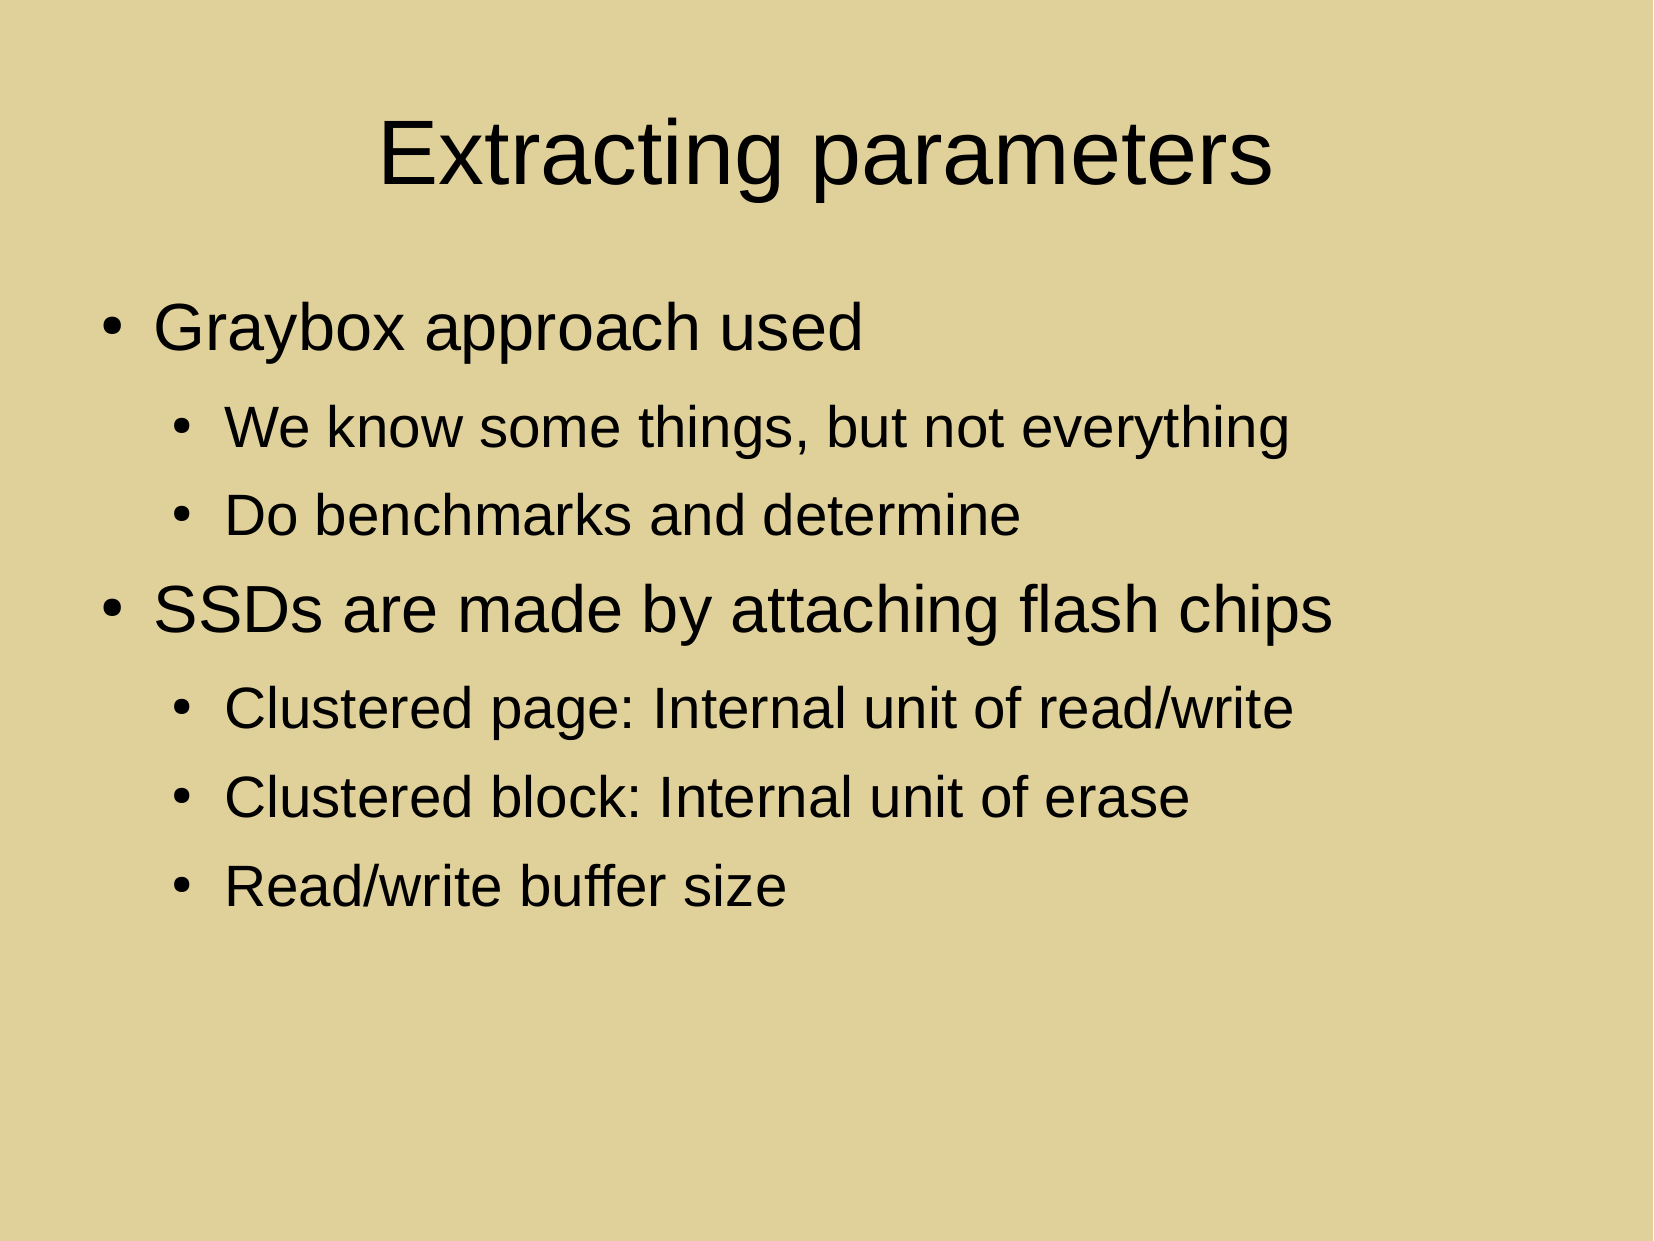

# Extracting parameters
Graybox approach used
We know some things, but not everything
Do benchmarks and determine
SSDs are made by attaching flash chips
Clustered page: Internal unit of read/write
Clustered block: Internal unit of erase
Read/write buffer size